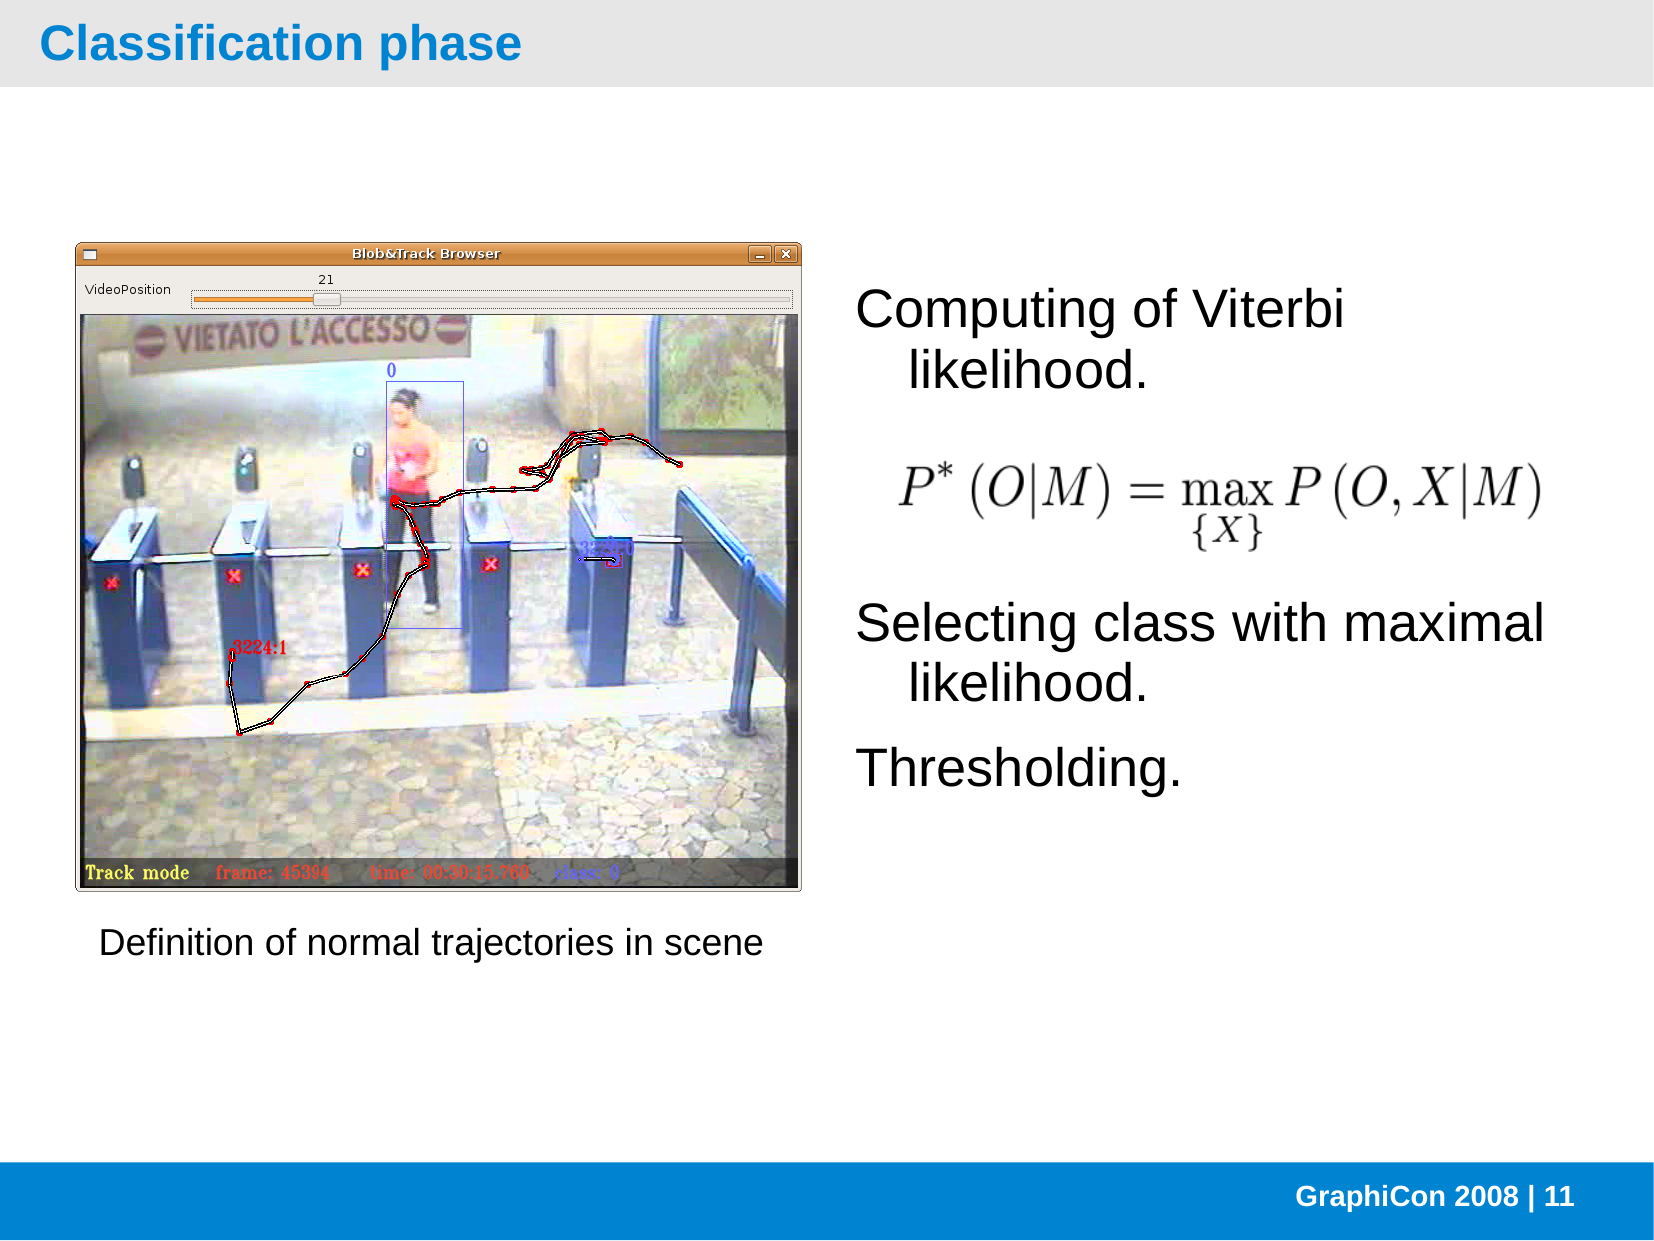

# Classification phase
Computing of Viterbi likelihood.
Selecting class with maximal likelihood.
Thresholding.
Definition of normal trajectories in scene